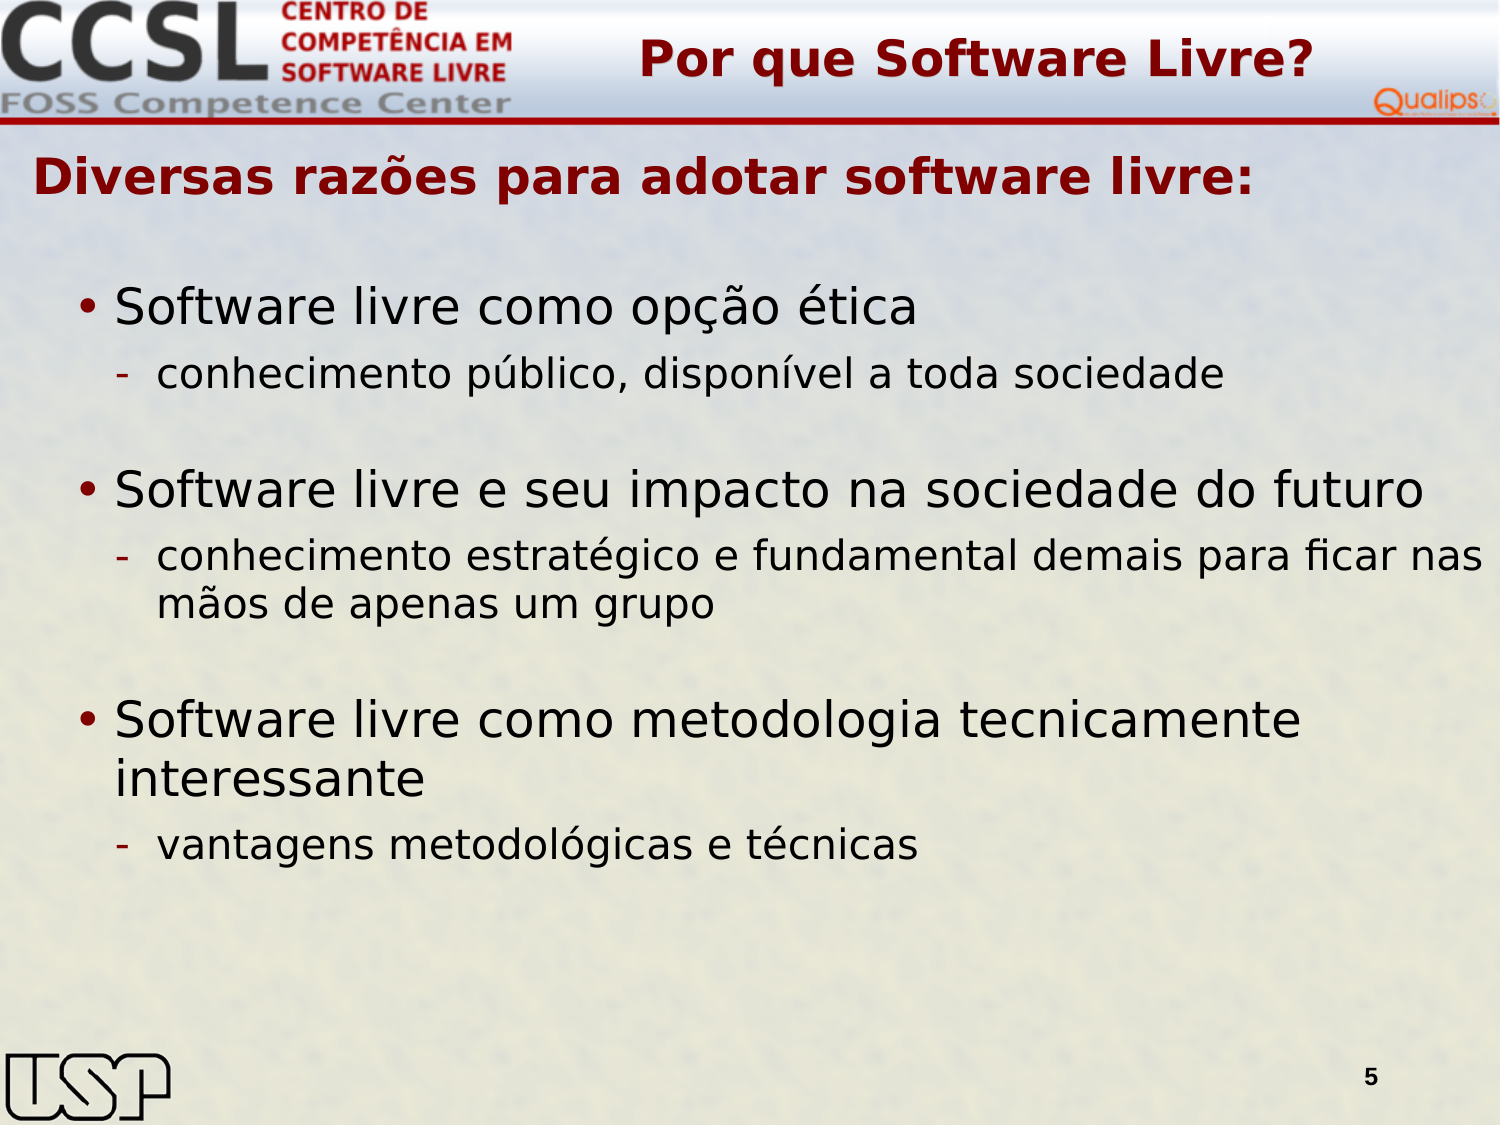

# Por que Software Livre?
Diversas razões para adotar software livre:
Software livre como opção ética
conhecimento público, disponível a toda sociedade
Software livre e seu impacto na sociedade do futuro
conhecimento estratégico e fundamental demais para ficar nas mãos de apenas um grupo
Software livre como metodologia tecnicamente interessante
vantagens metodológicas e técnicas